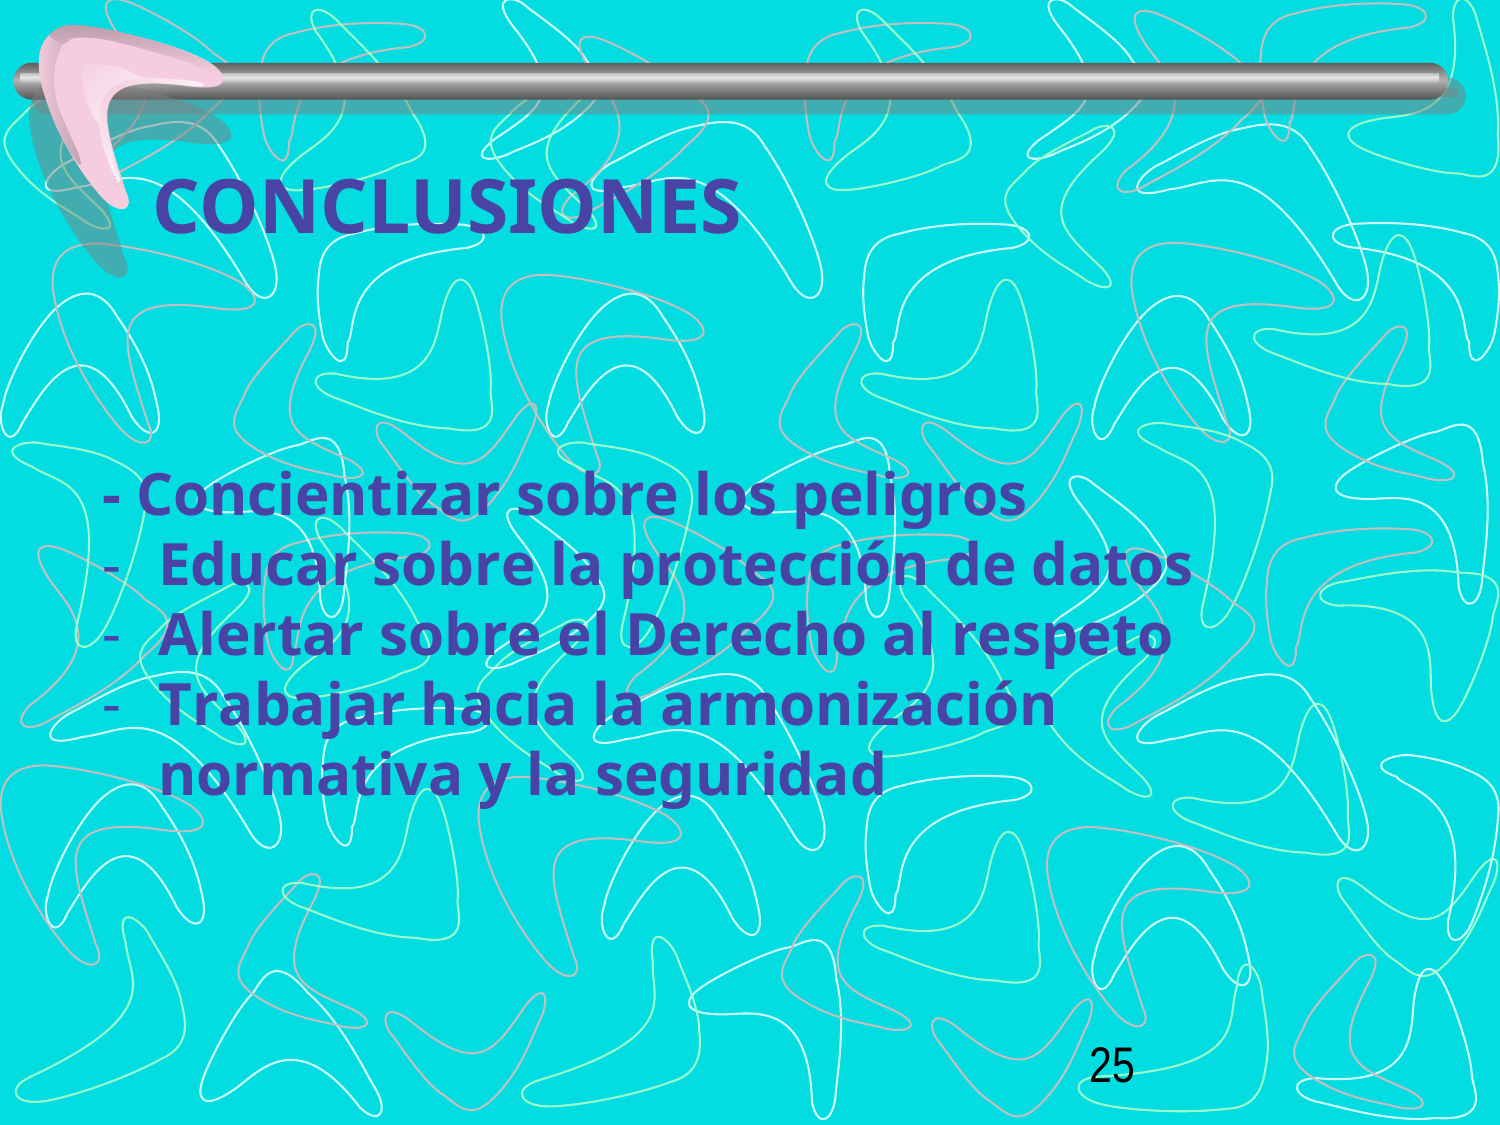

# CONCLUSIONES
- Concientizar sobre los peligros
Educar sobre la protección de datos
Alertar sobre el Derecho al respeto
Trabajar hacia la armonización normativa y la seguridad
25